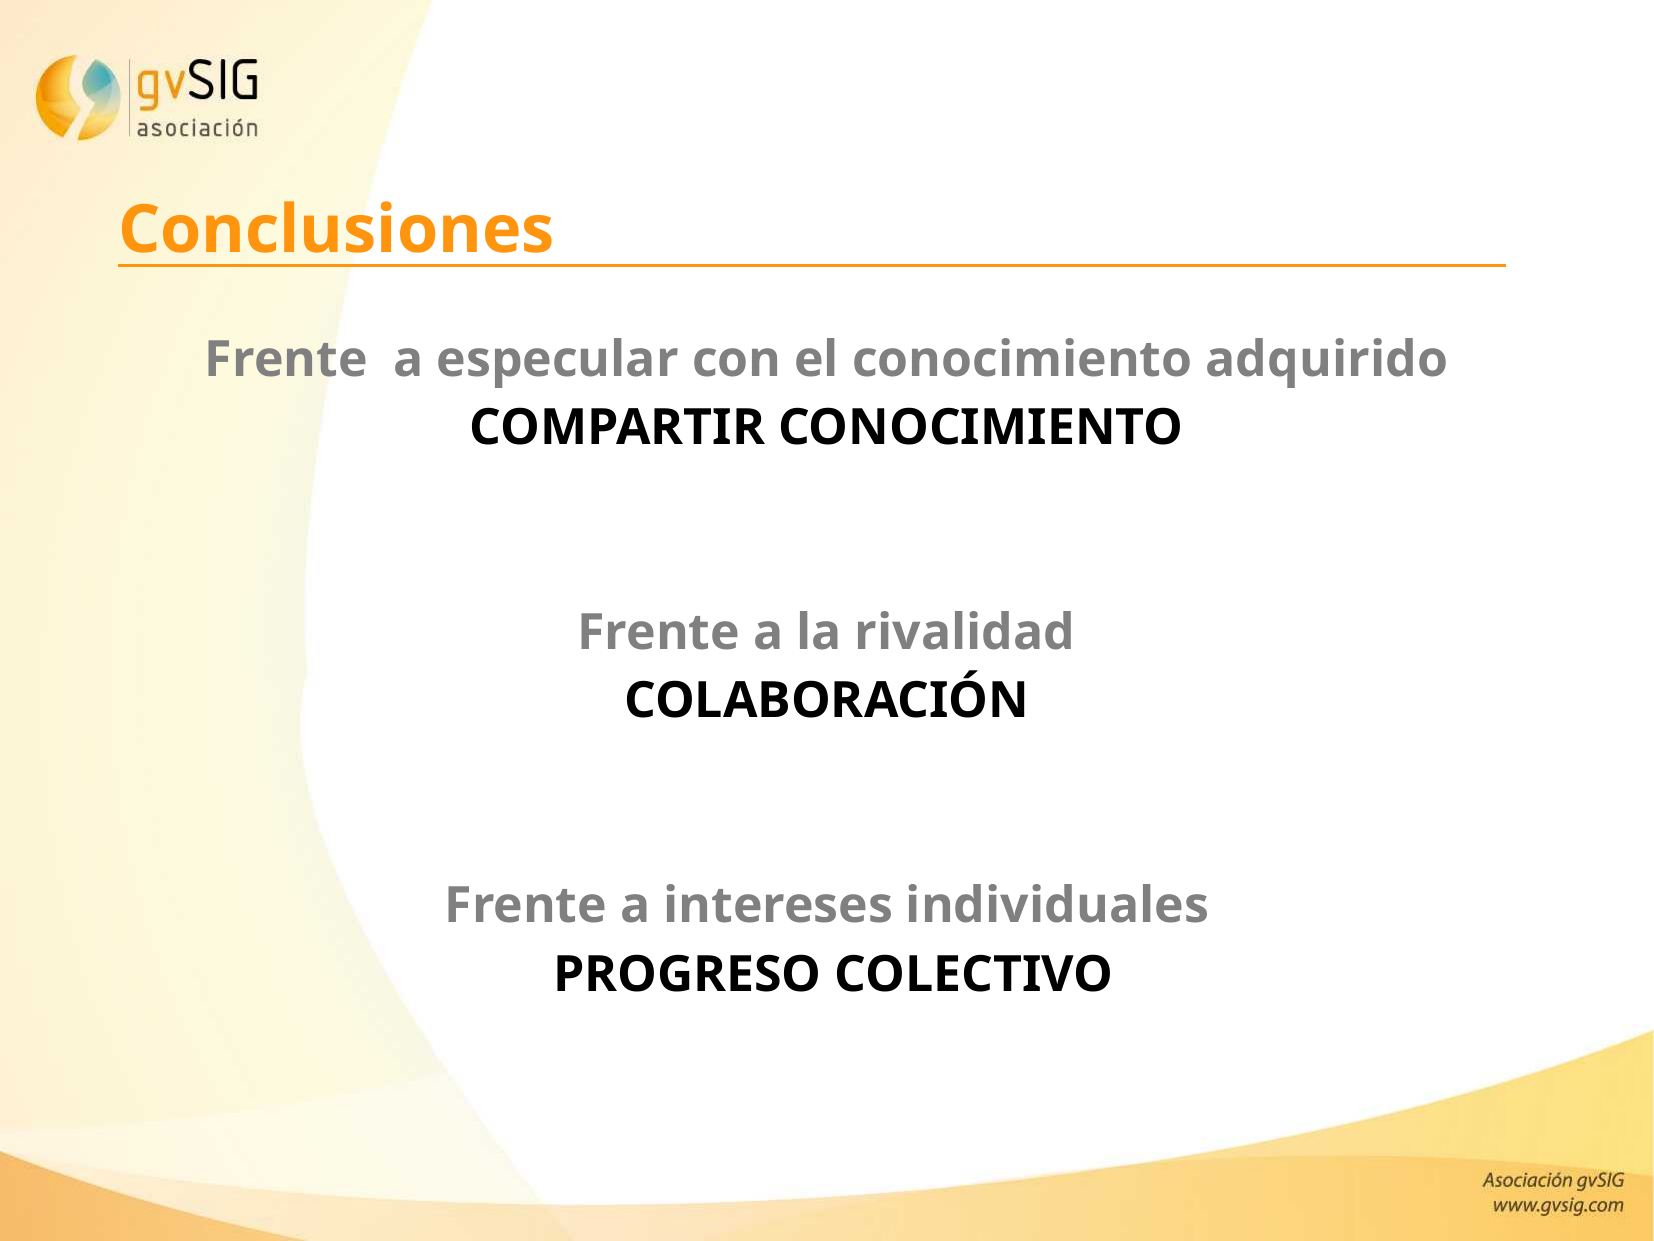

# Conclusiones
Frente a especular con el conocimiento adquirido
COMPARTIR CONOCIMIENTO
Frente a la rivalidad
COLABORACIÓN
Frente a intereses individuales
 PROGRESO COLECTIVO